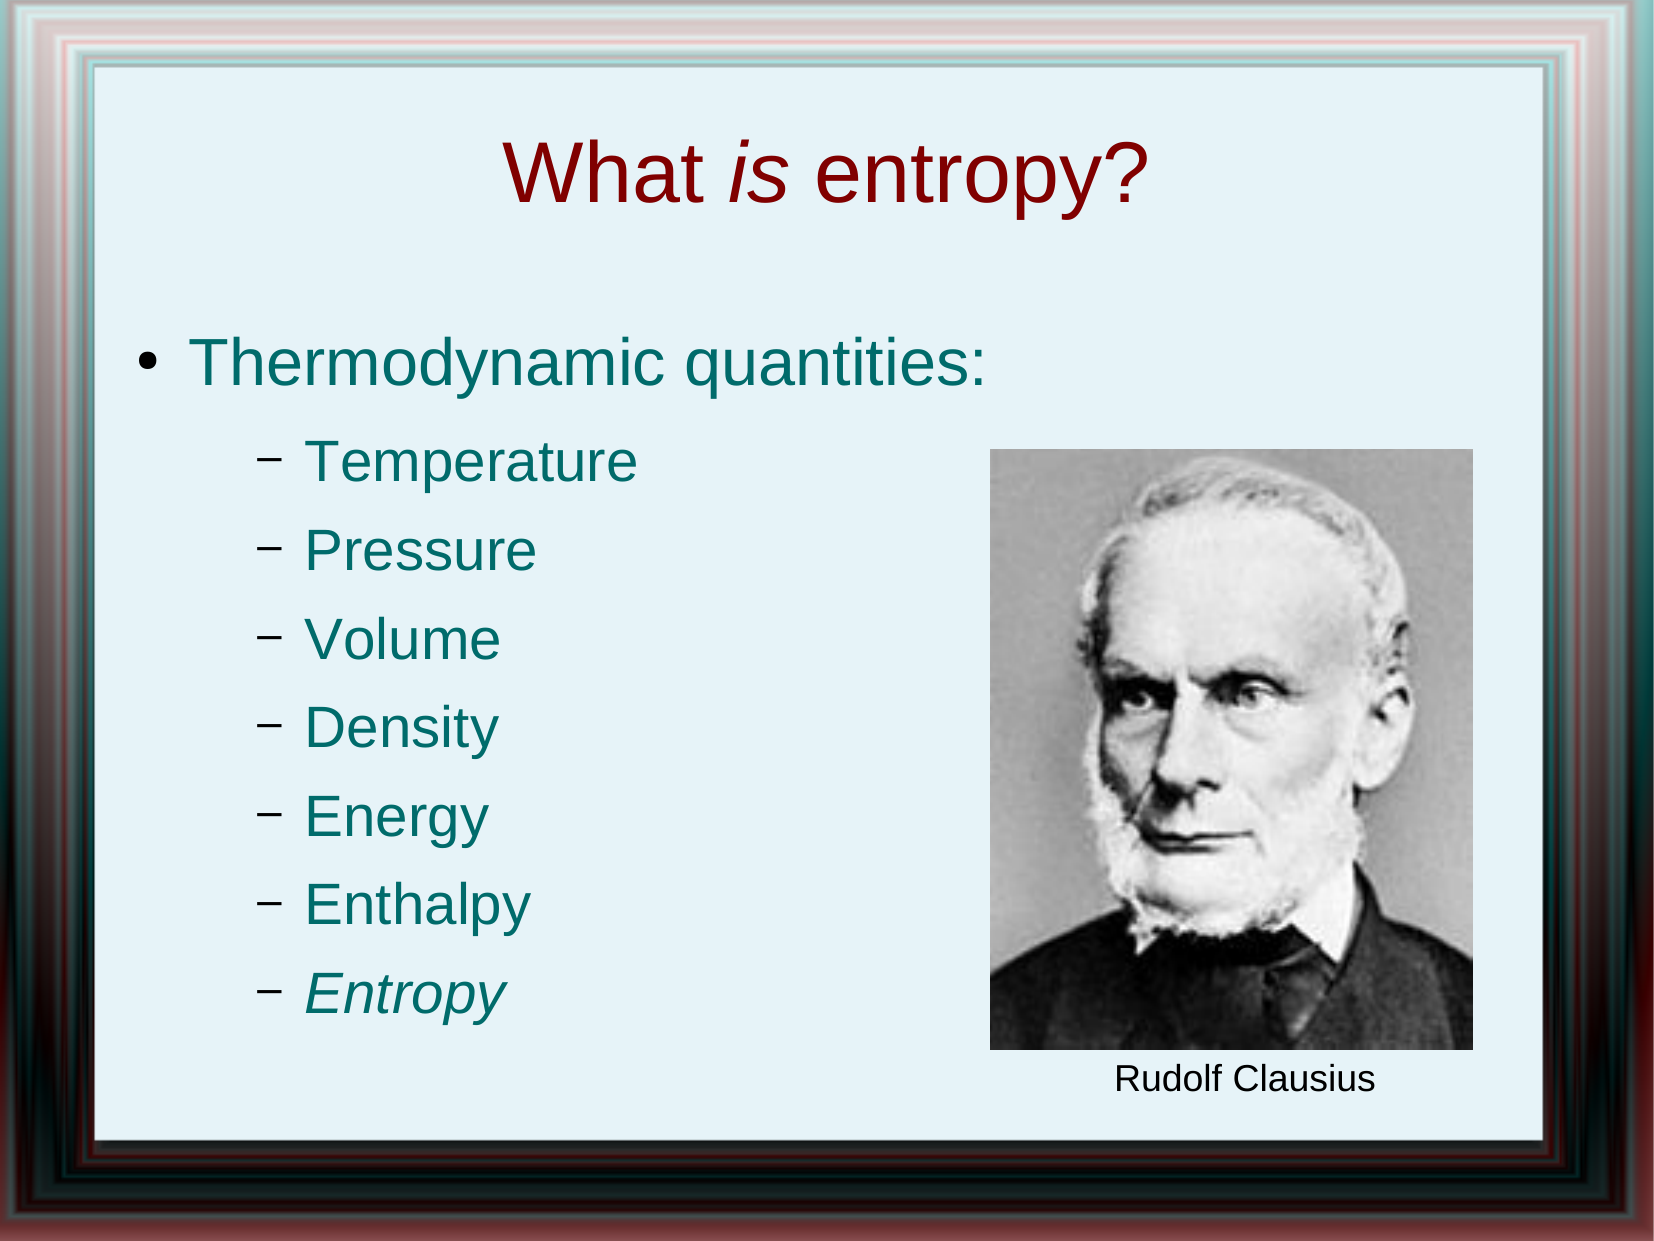

# What is entropy?
Thermodynamic quantities:
Temperature
Pressure
Volume
Density
Energy
Enthalpy
Entropy
Rudolf Clausius